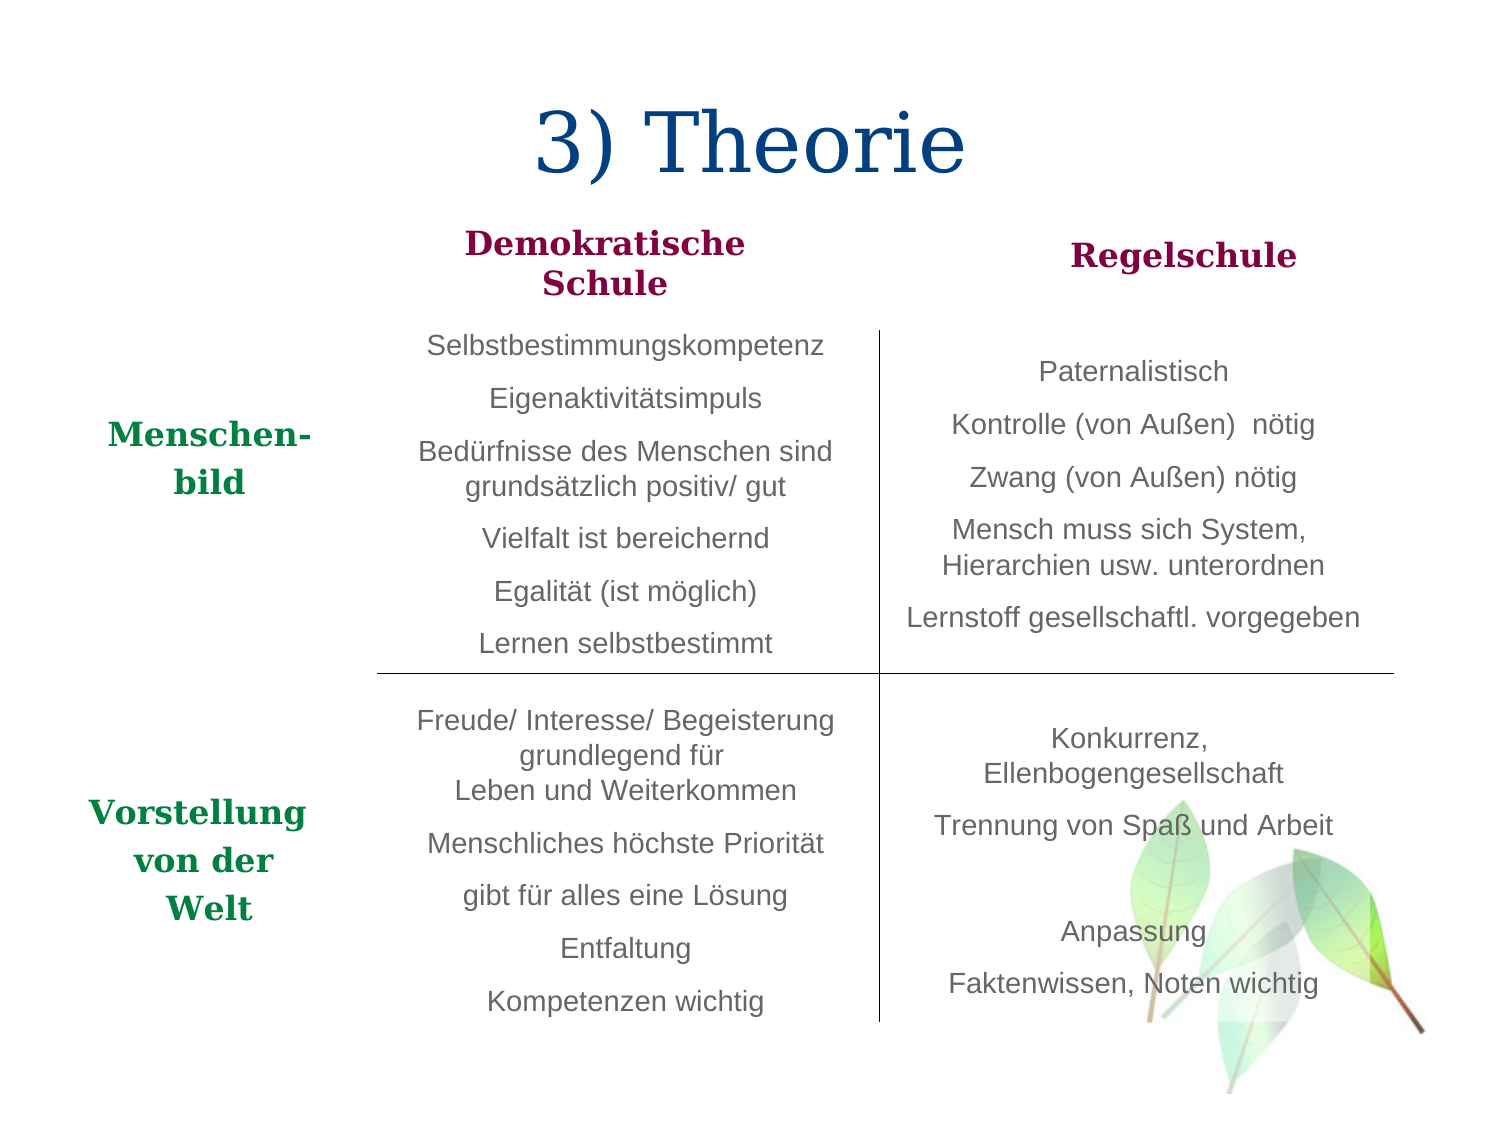

# 3) Theorie
Demokratische Schule
Regelschule
Selbstbestimmungskompetenz
Eigenaktivitätsimpuls
Bedürfnisse des Menschen sind
grundsätzlich positiv/ gut
Vielfalt ist bereichernd
Egalität (ist möglich)
Lernen selbstbestimmt
Paternalistisch
Kontrolle (von Außen) nötig
Zwang (von Außen) nötig
Mensch muss sich System,
Hierarchien usw. unterordnen
Lernstoff gesellschaftl. vorgegeben
Menschen-
bild
Freude/ Interesse/ Begeisterung
grundlegend für
Leben und Weiterkommen
Menschliches höchste Priorität
gibt für alles eine Lösung
Entfaltung
Kompetenzen wichtig
Konkurrenz,
Ellenbogengesellschaft
Trennung von Spaß und Arbeit
Anpassung
Faktenwissen, Noten wichtig
Vorstellung
von der
 Welt